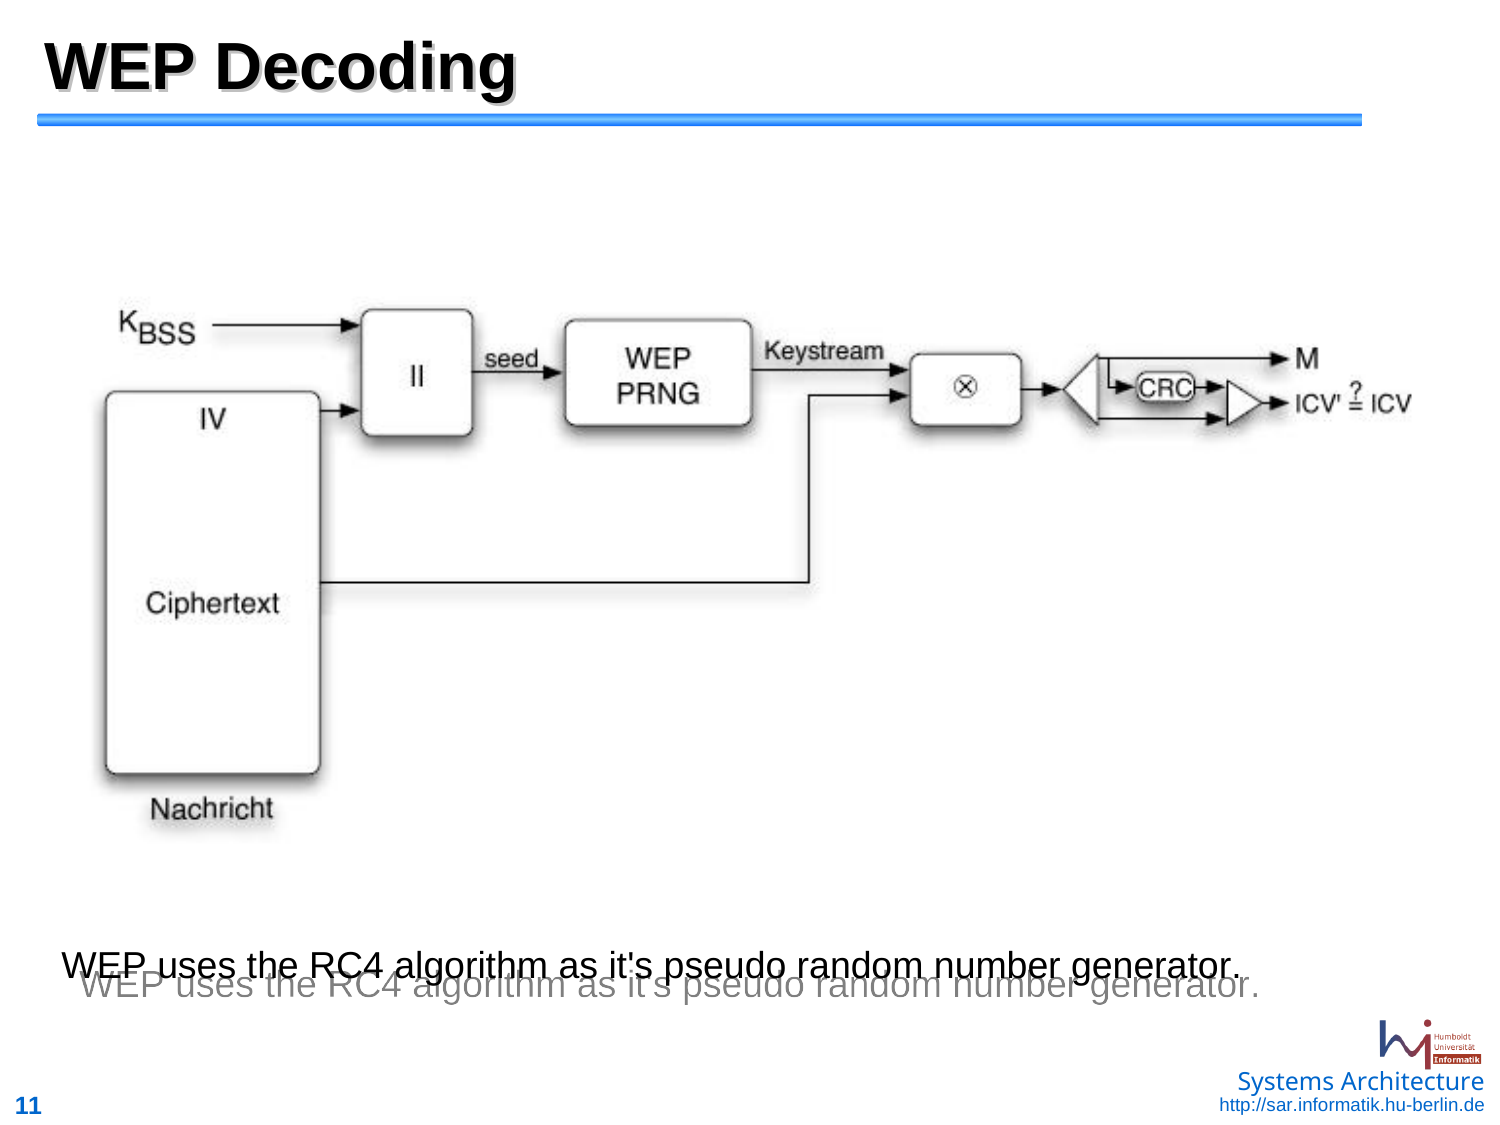

# WEP Decoding
WEP uses the RC4 algorithm as it's pseudo random number generator.